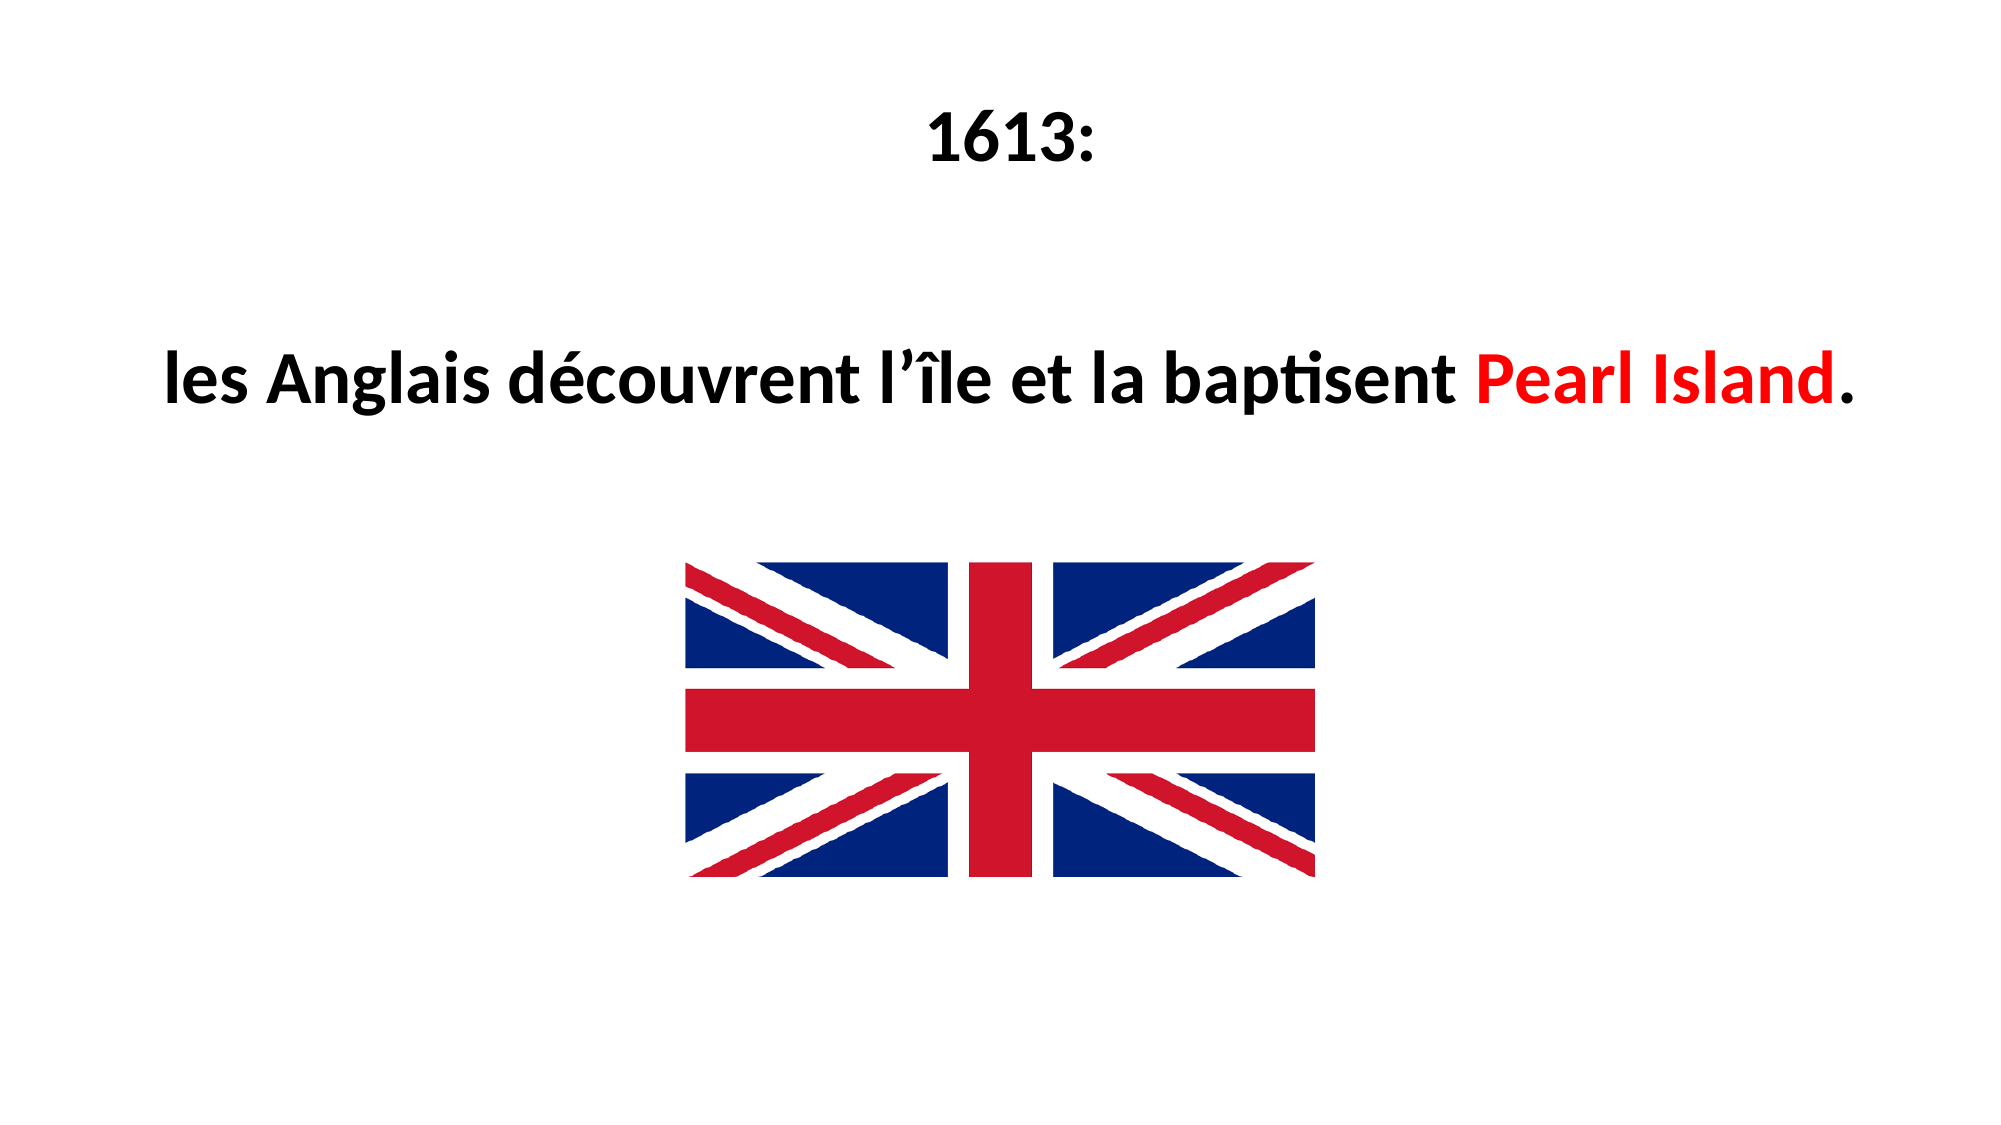

1613:
les Anglais découvrent l’île et la baptisent Pearl Island.